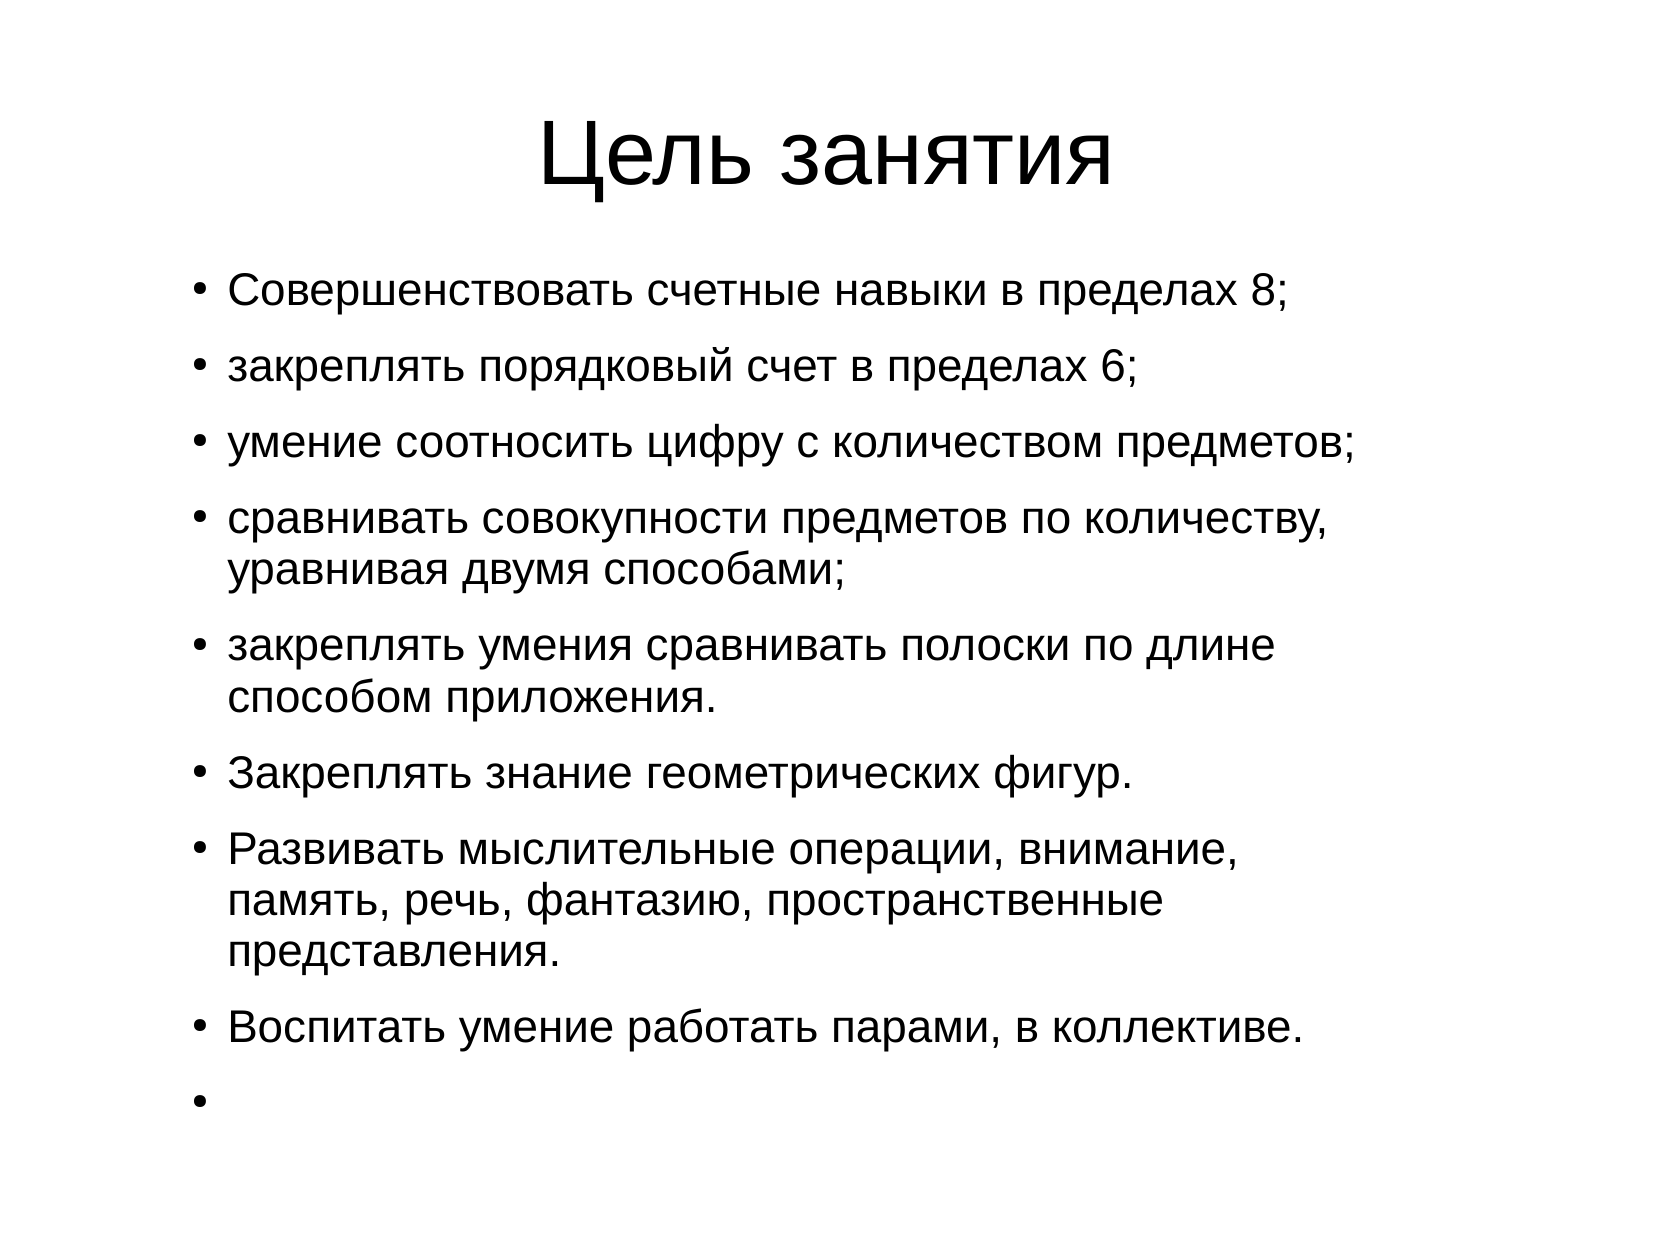

# Цель занятия
Совершенствовать счетные навыки в пределах 8;
закреплять порядковый счет в пределах 6;
умение соотносить цифру с количеством предметов;
сравнивать совокупности предметов по количеству, уравнивая двумя способами;
закреплять умения сравнивать полоски по длине способом приложения.
Закреплять знание геометрических фигур.
Развивать мыслительные операции, внимание, память, речь, фантазию, пространственные представления.
Воспитать умение работать парами, в коллективе.